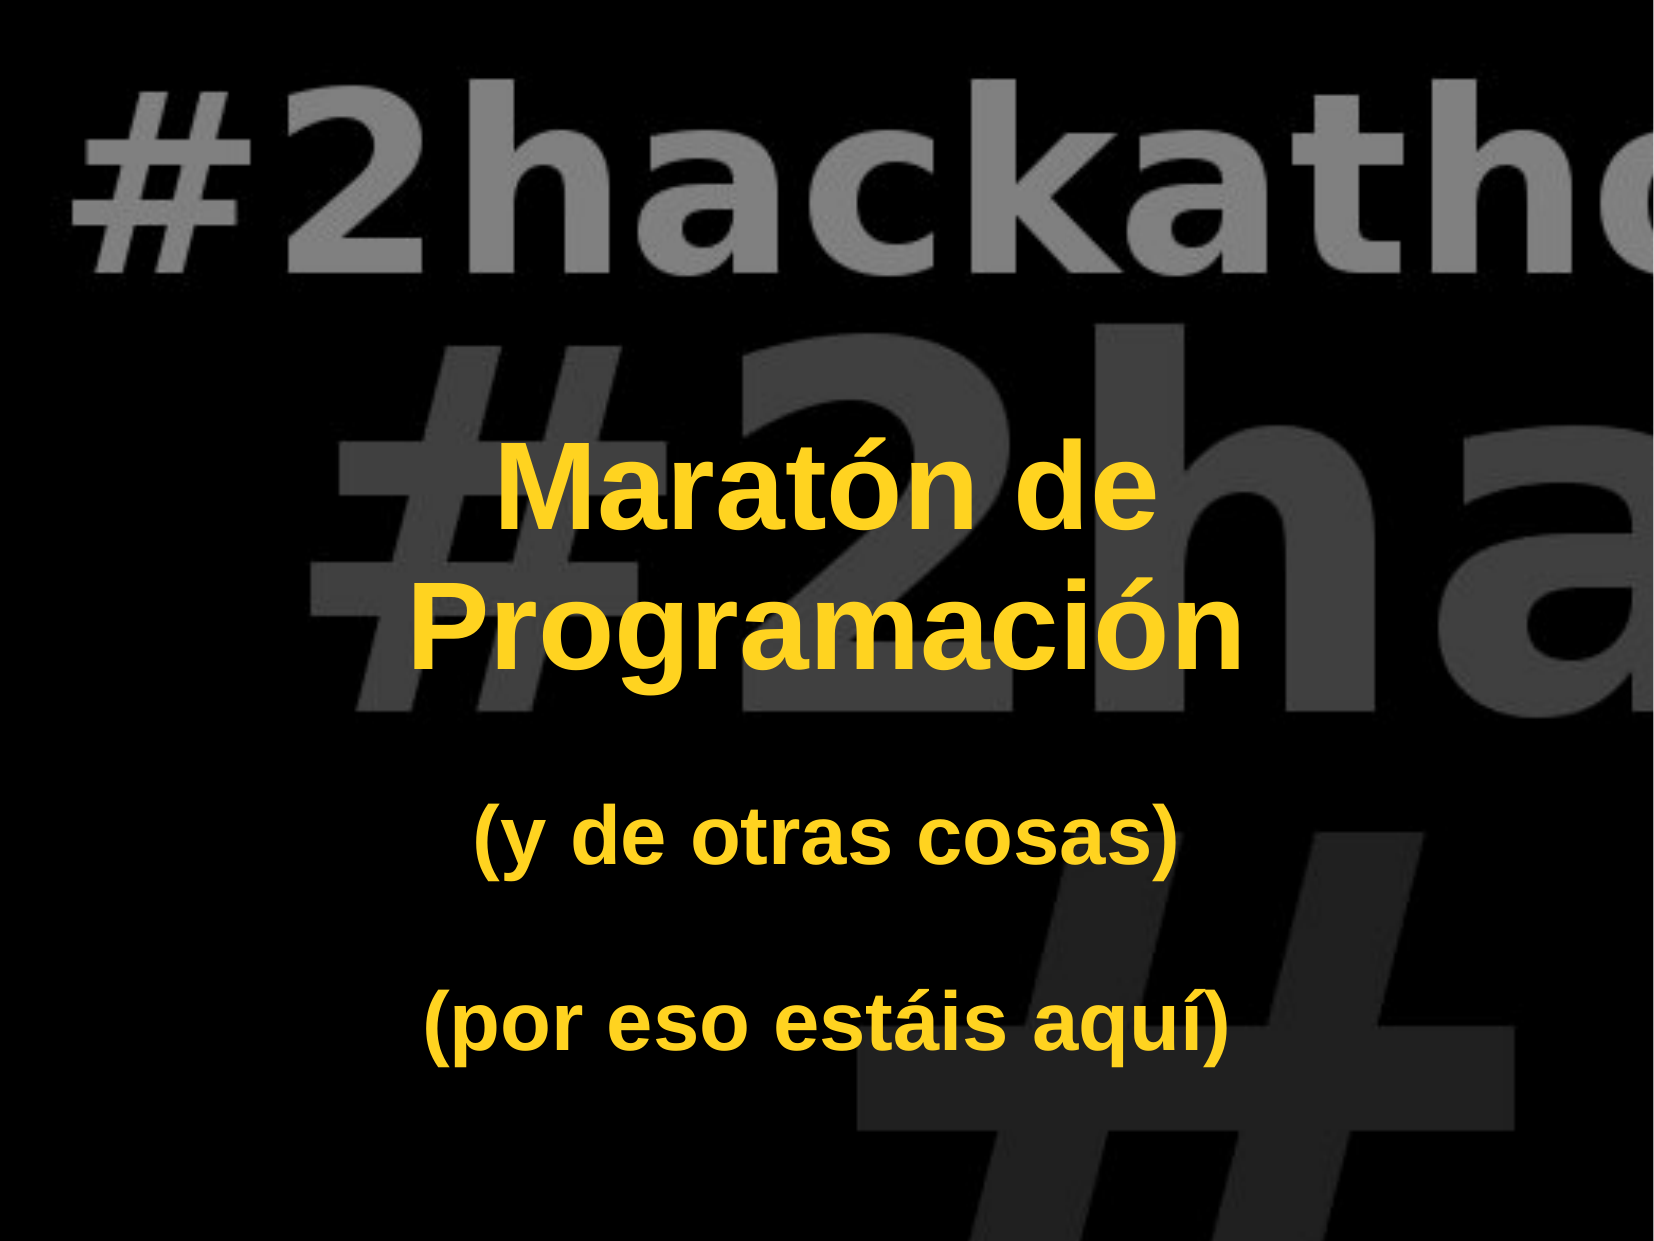

# Maratón de Programación
(y de otras cosas)
(por eso estáis aquí)